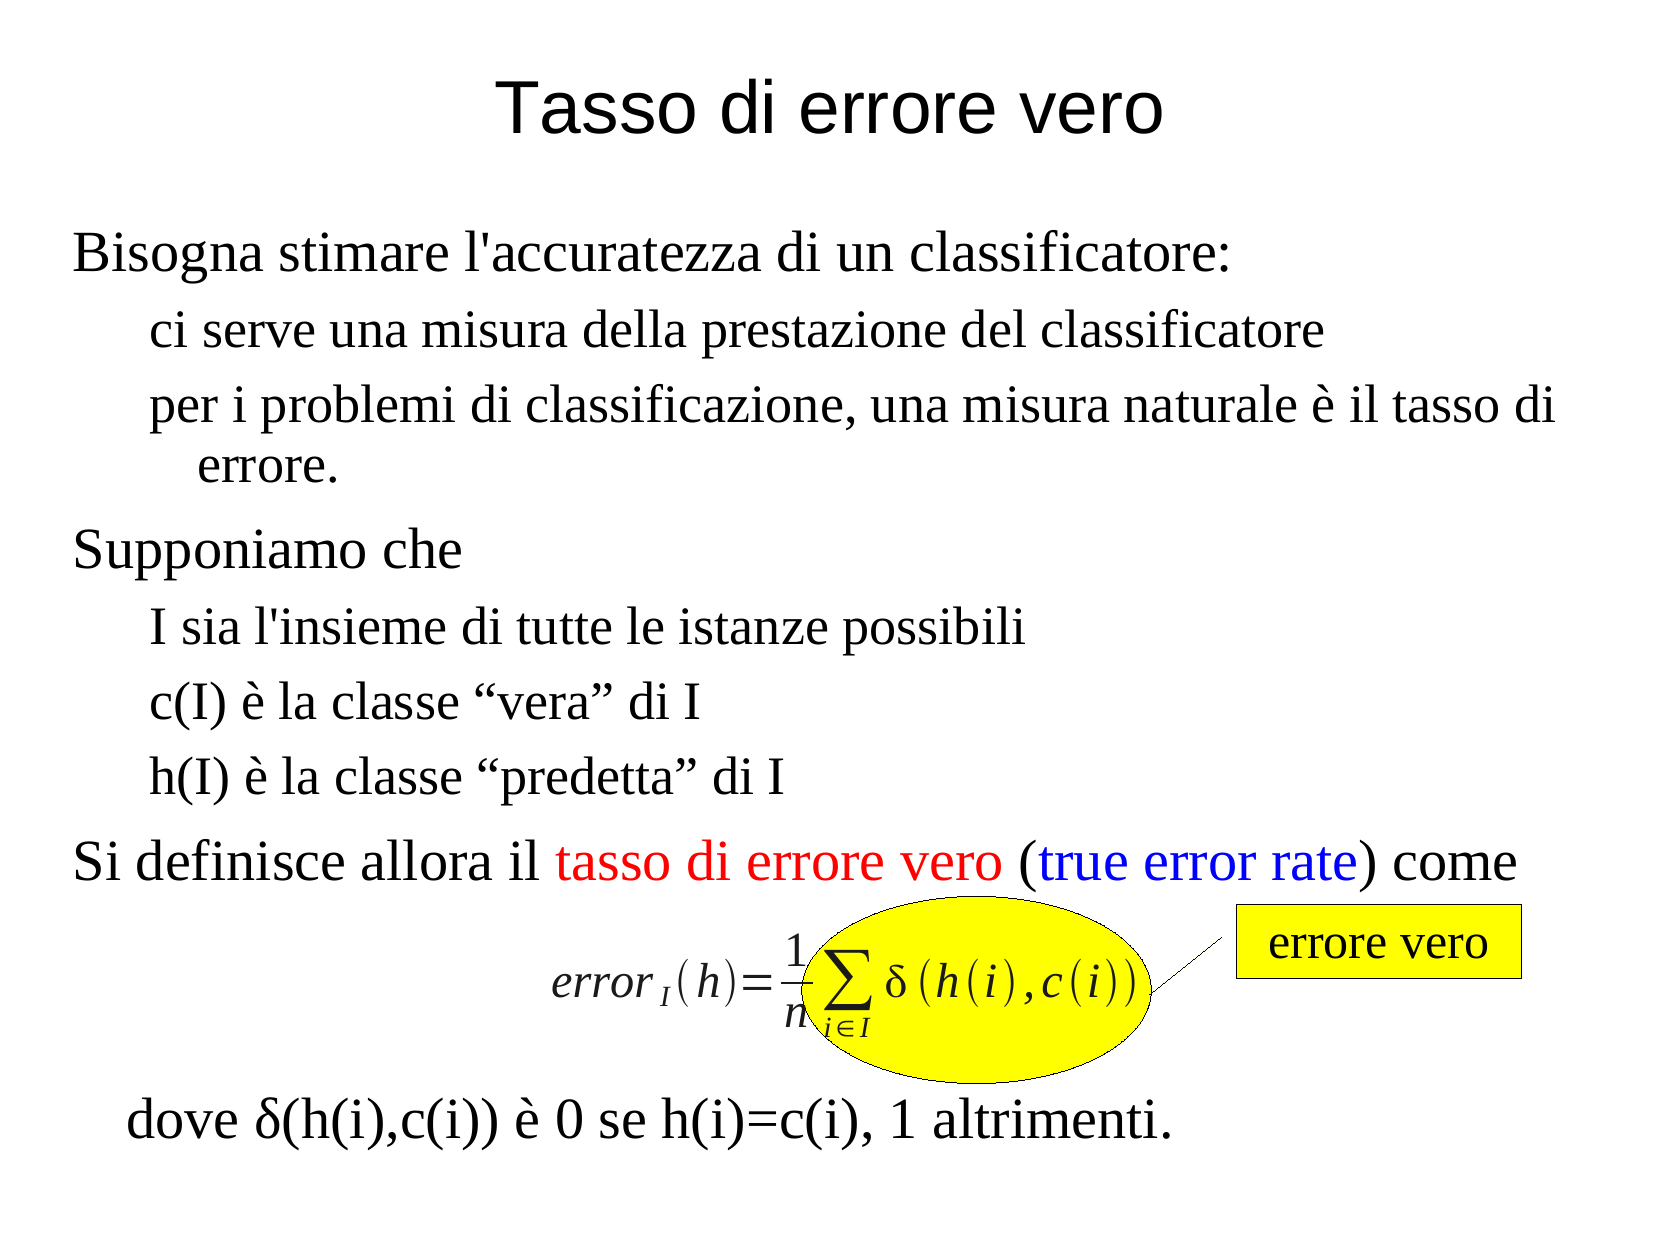

# Tasso di errore vero
Bisogna stimare l'accuratezza di un classificatore:
ci serve una misura della prestazione del classificatore
per i problemi di classificazione, una misura naturale è il tasso di errore.
Supponiamo che
I sia l'insieme di tutte le istanze possibili
c(I) è la classe “vera” di I
h(I) è la classe “predetta” di I
Si definisce allora il tasso di errore vero (true error rate) come
dove δ(h(i),c(i)) è 0 se h(i)=c(i), 1 altrimenti.
errore vero